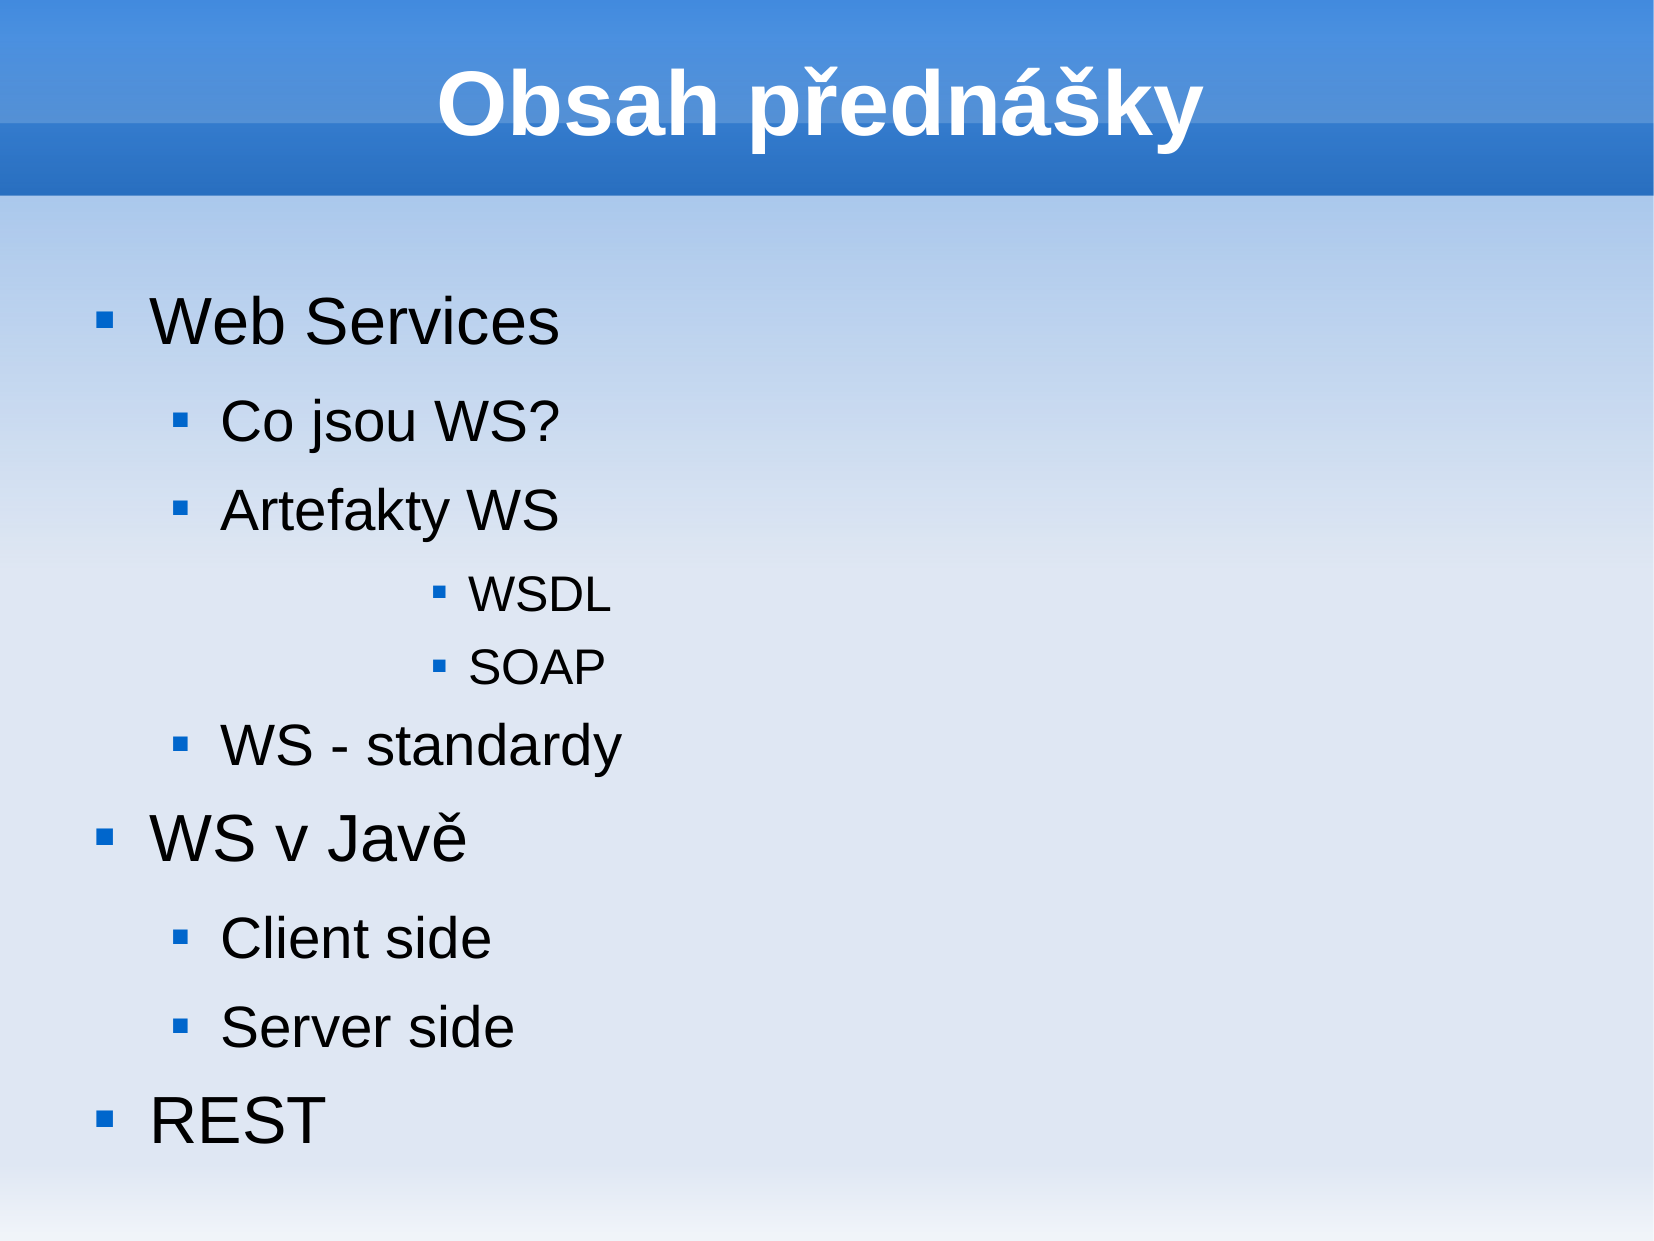

# Obsah přednášky
Web Services
Co jsou WS?
Artefakty WS
WSDL
SOAP
WS - standardy
WS v Javě
Client side
Server side
REST